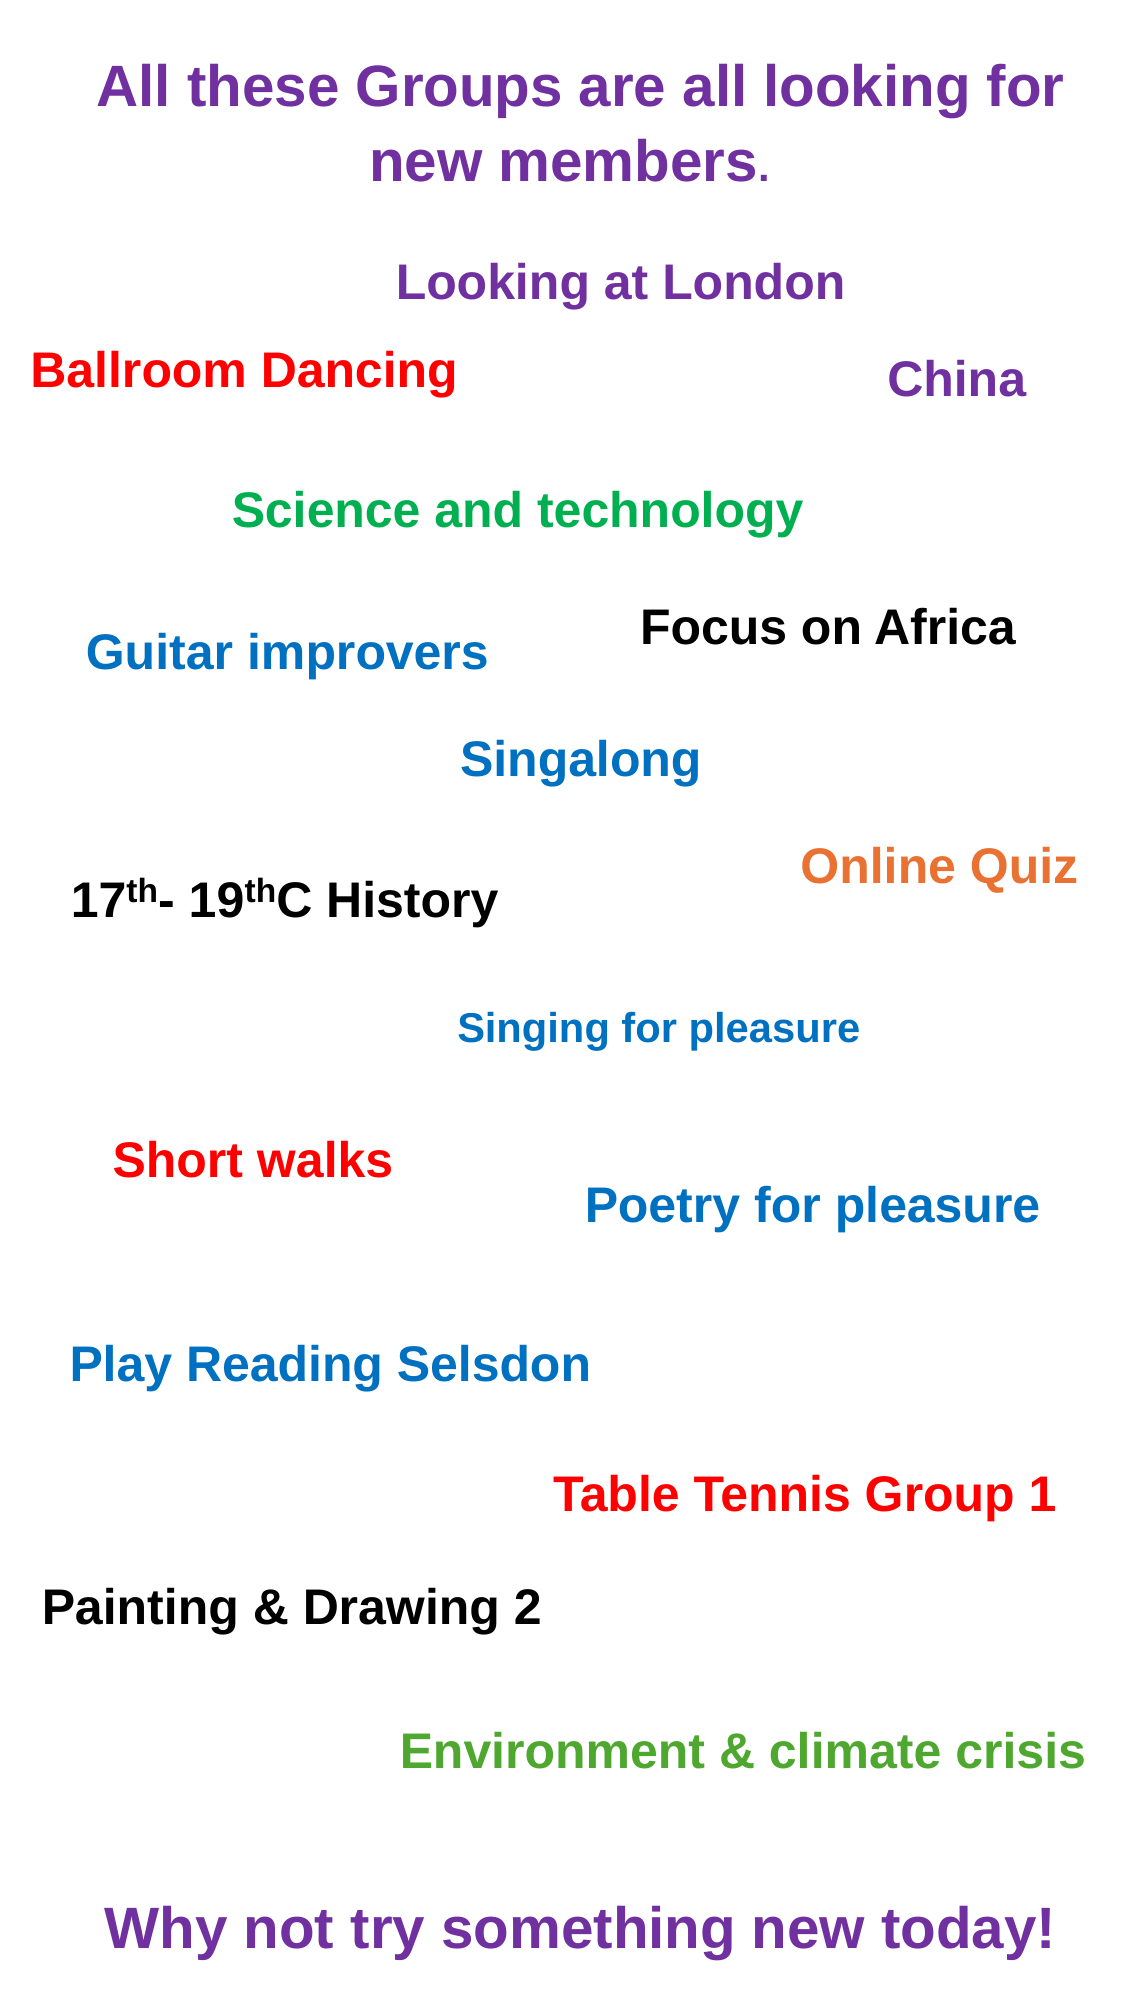

All these Groups are all looking for new members.
Looking at London
Ballroom Dancing
China
Science and technology
Focus on Africa
Guitar improvers
Singalong
Online Quiz
17th- 19thC History
Singing for pleasure
Short walks
Poetry for pleasure
Play Reading Selsdon
Table Tennis Group 1
Painting & Drawing 2
Environment & climate crisis
Why not try something new today!